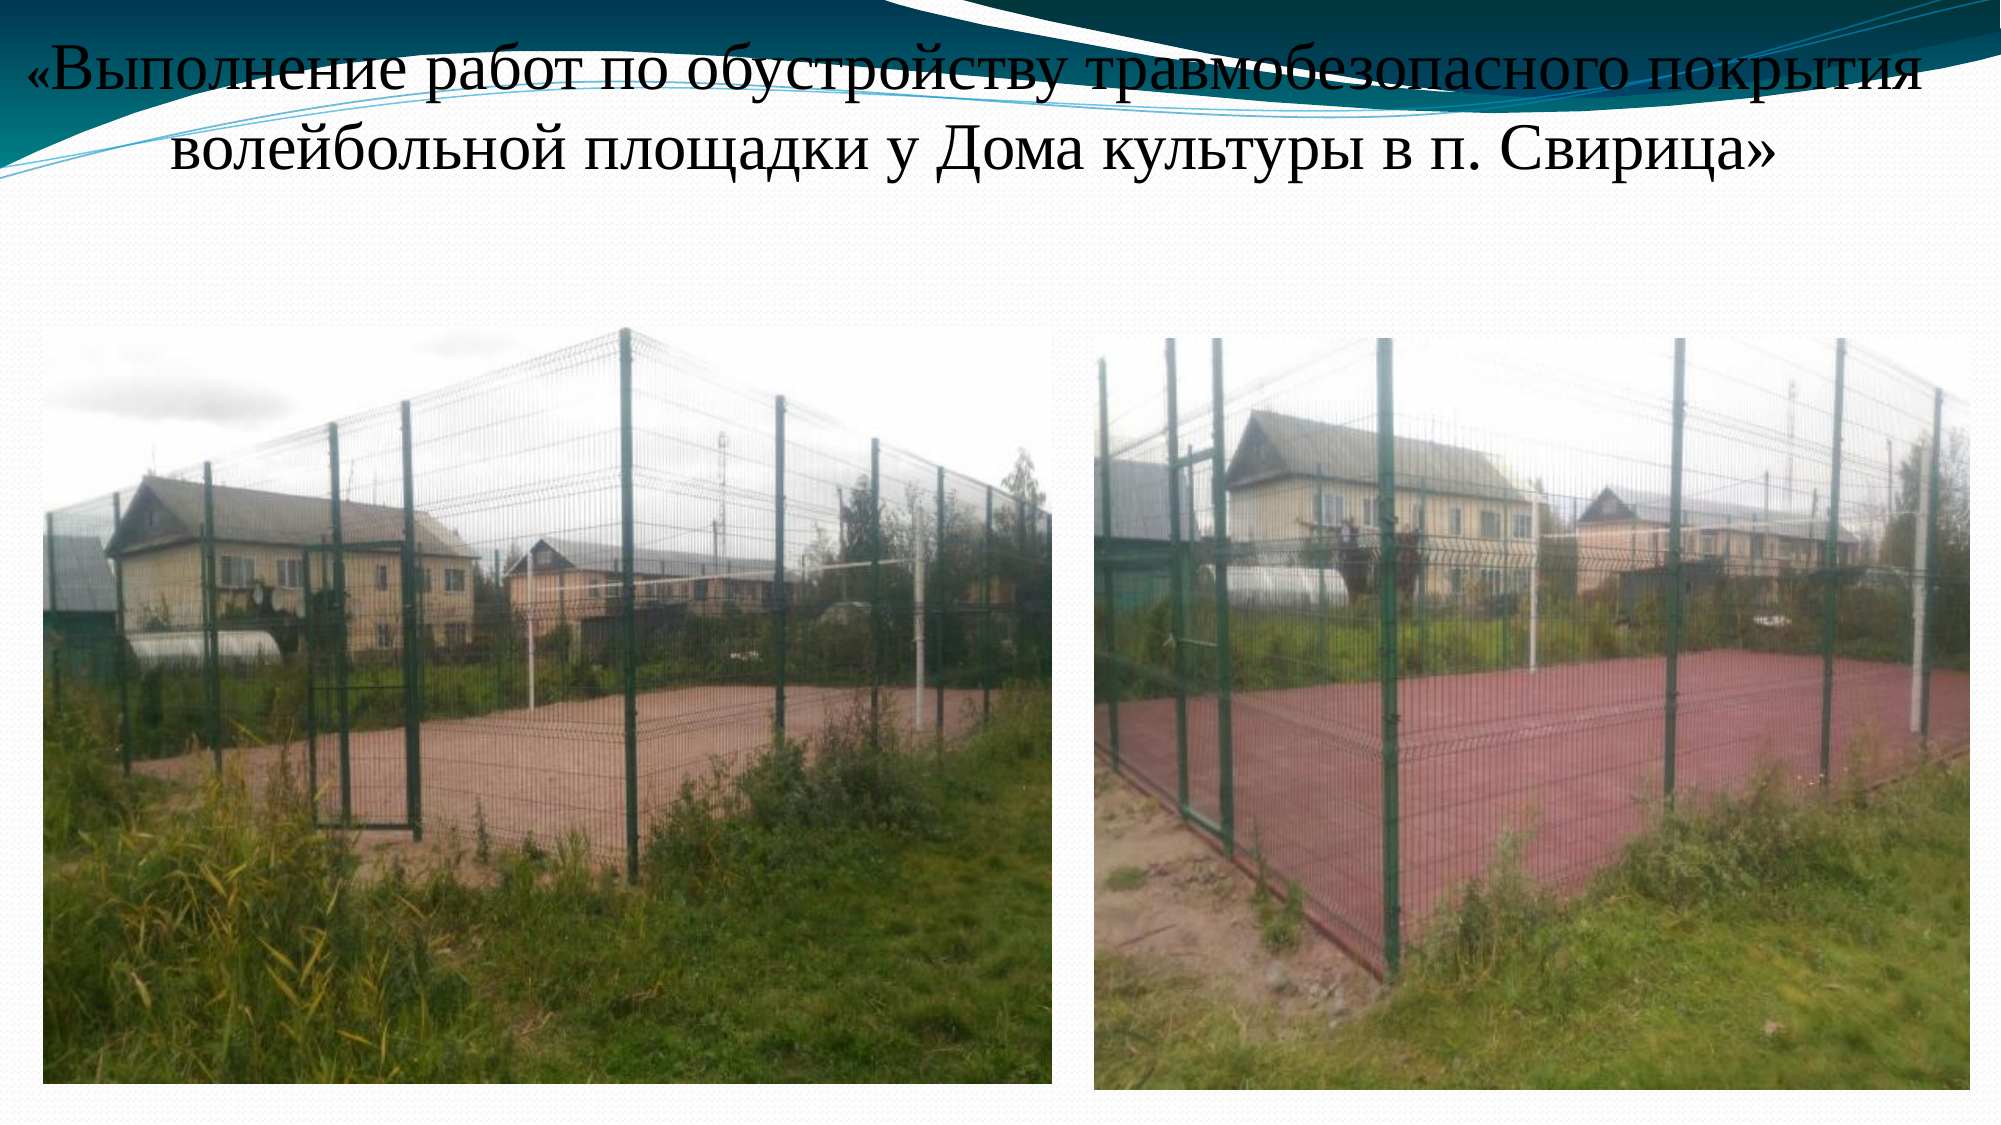

# «Выполнение работ по обустройству травмобезопасного покрытия волейбольной площадки у Дома культуры в п. Свирица»